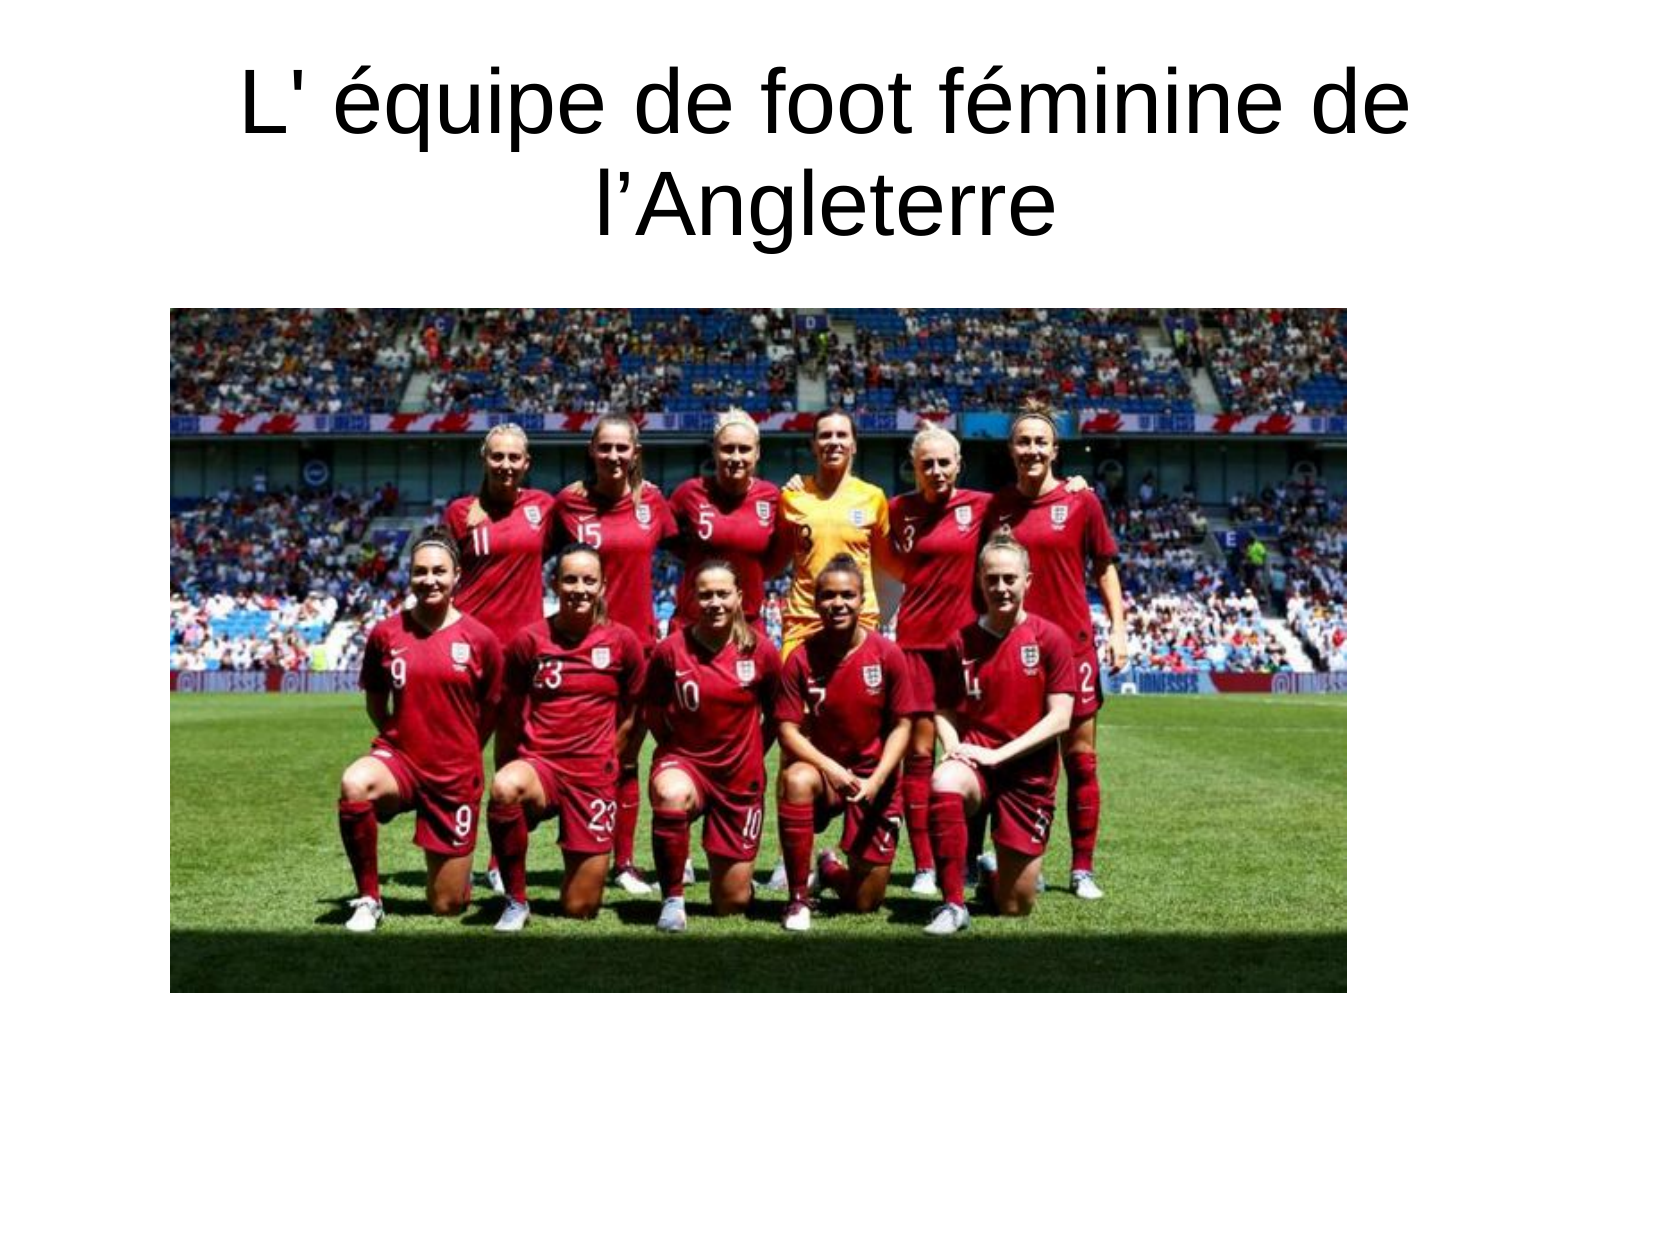

# L' équipe de foot féminine de l’Angleterre